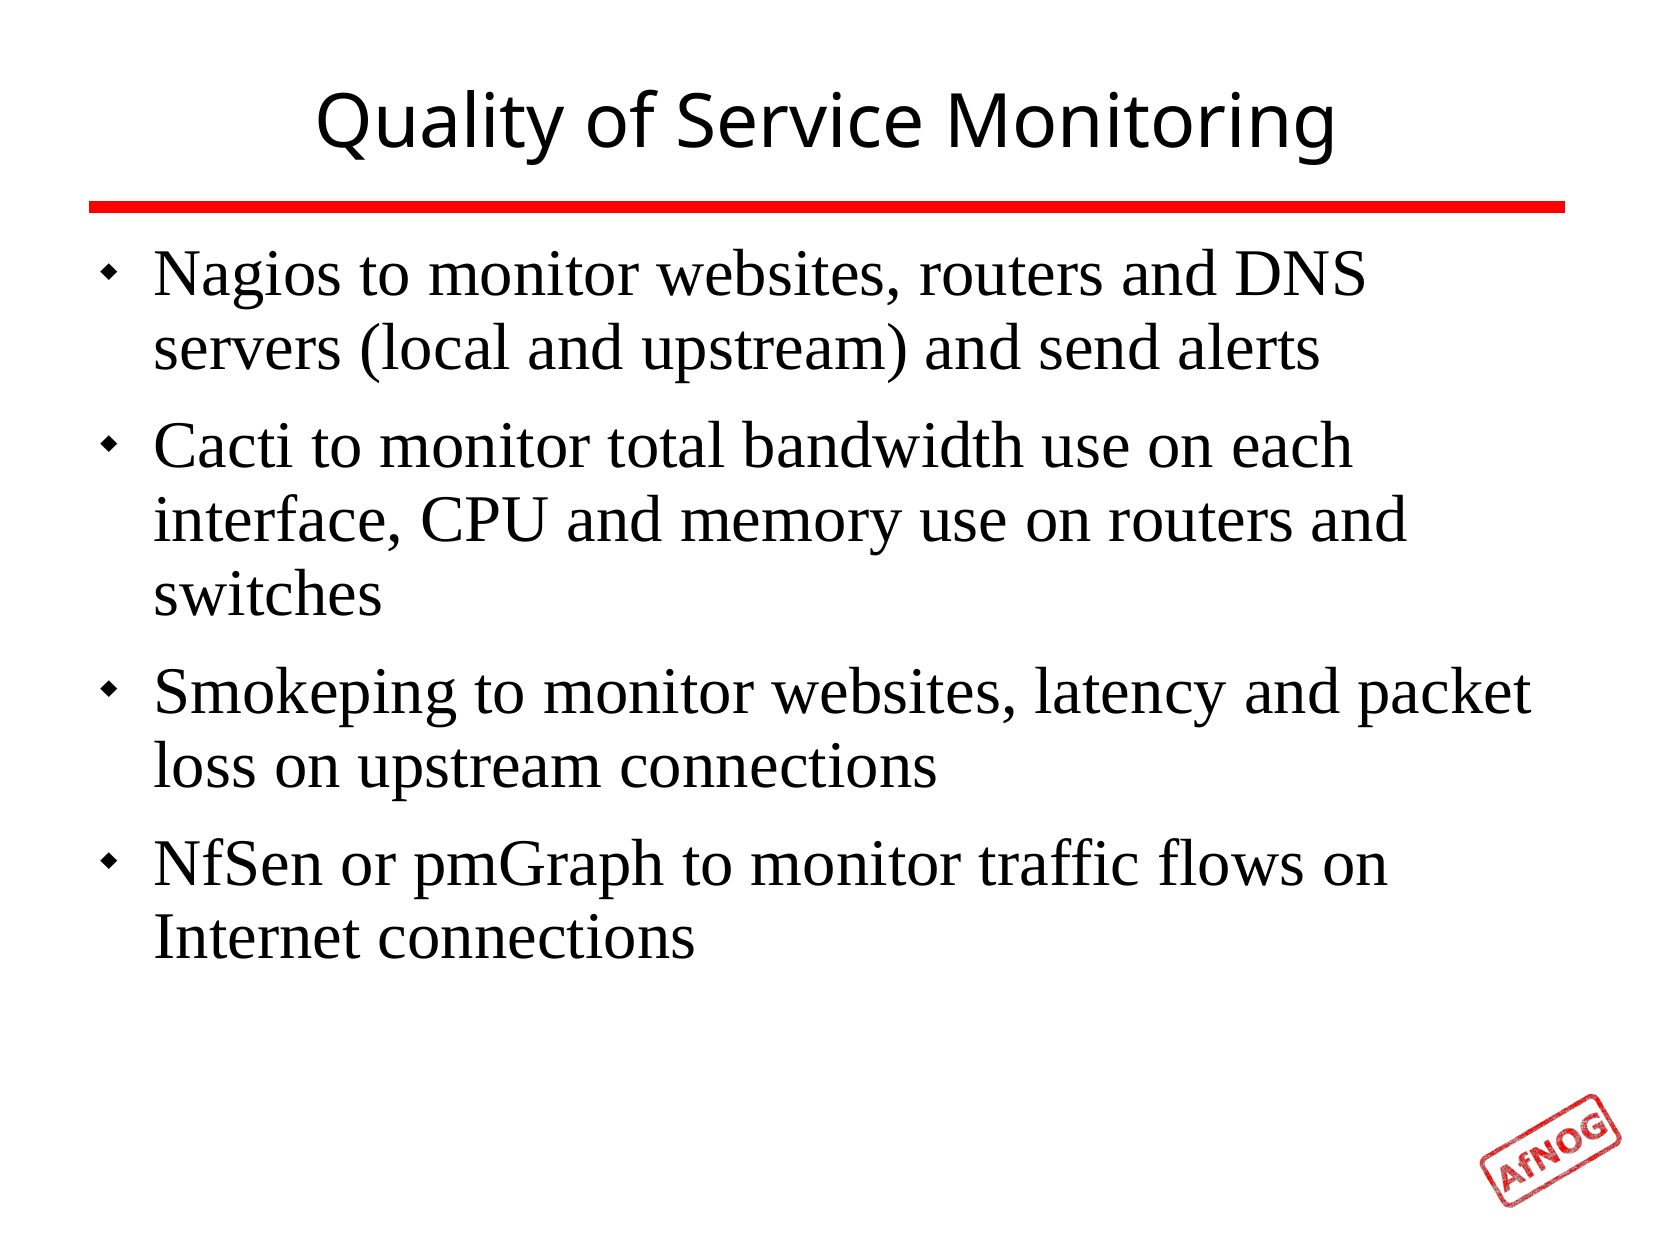

# Quality of Service Monitoring
Nagios to monitor websites, routers and DNS servers (local and upstream) and send alerts
Cacti to monitor total bandwidth use on each interface, CPU and memory use on routers and switches
Smokeping to monitor websites, latency and packet loss on upstream connections
NfSen or pmGraph to monitor traffic flows on Internet connections